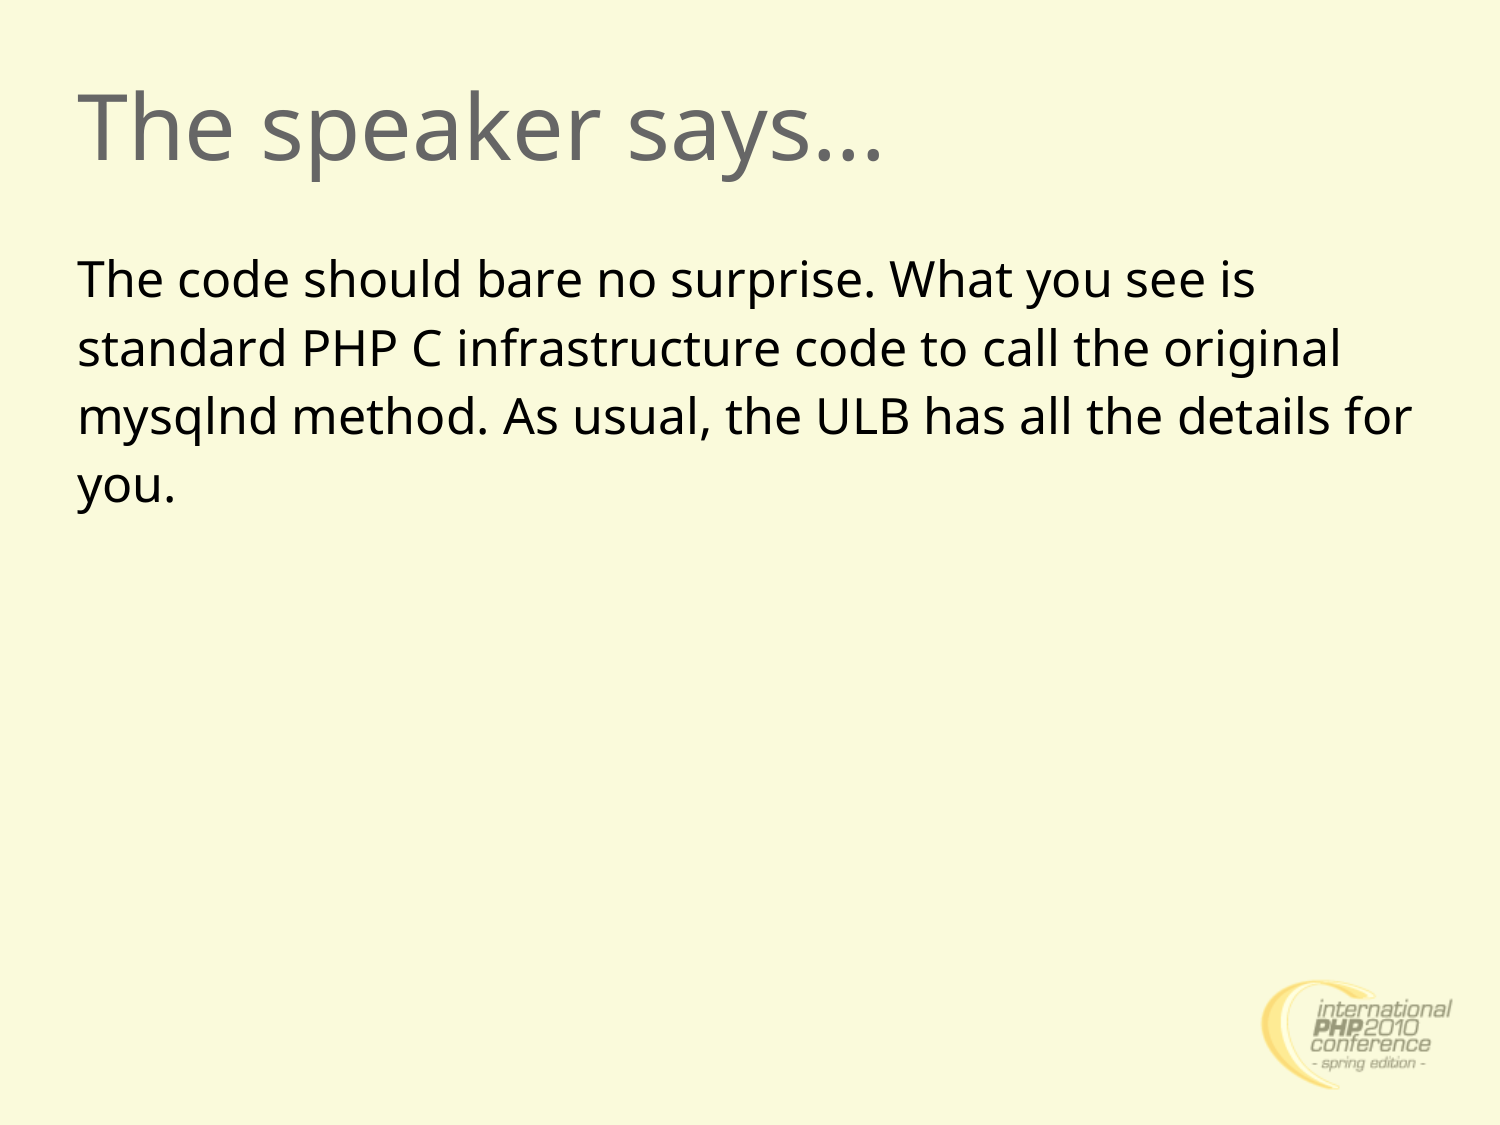

# The speaker says...
The code should bare no surprise. What you see is standard PHP C infrastructure code to call the original mysqlnd method. As usual, the ULB has all the details for you.